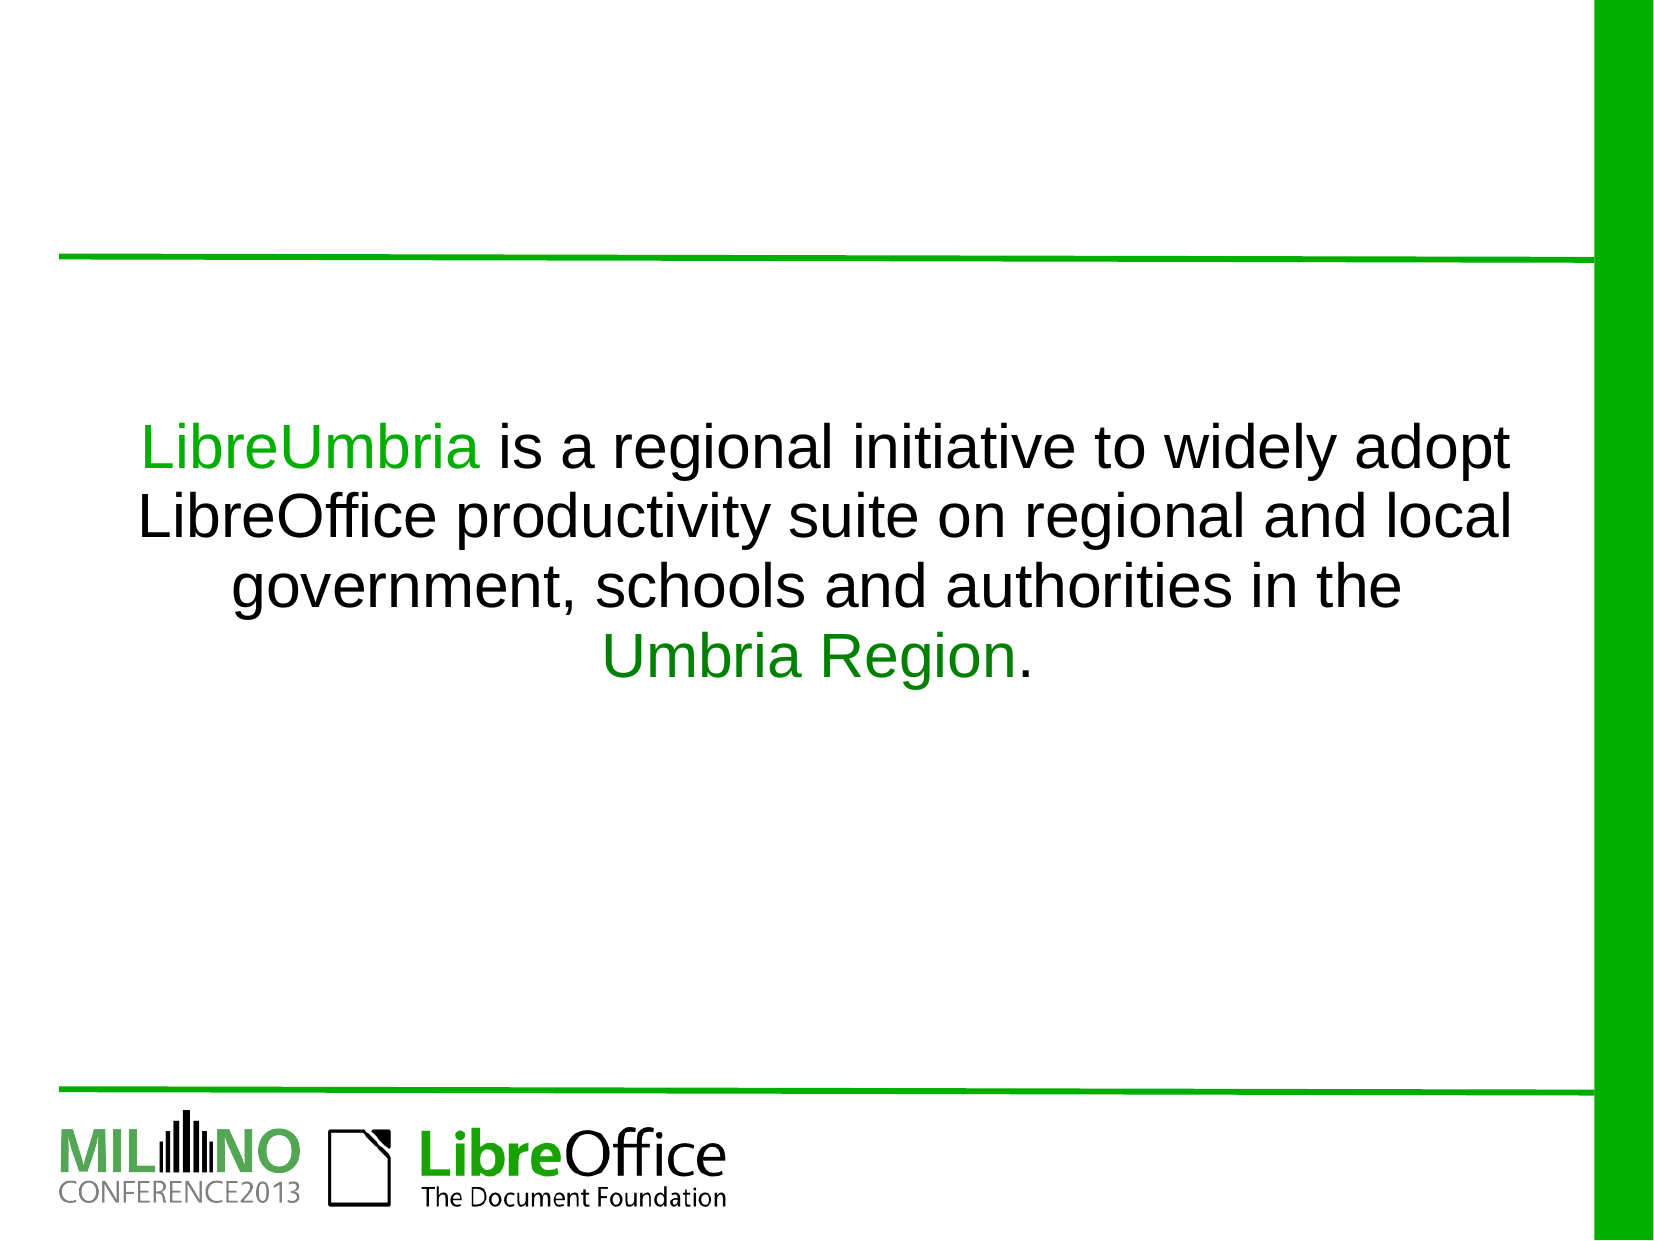

# LibreUmbria is a regional initiative to widely adopt LibreOffice productivity suite on regional and local government, schools and authorities in the Umbria Region.